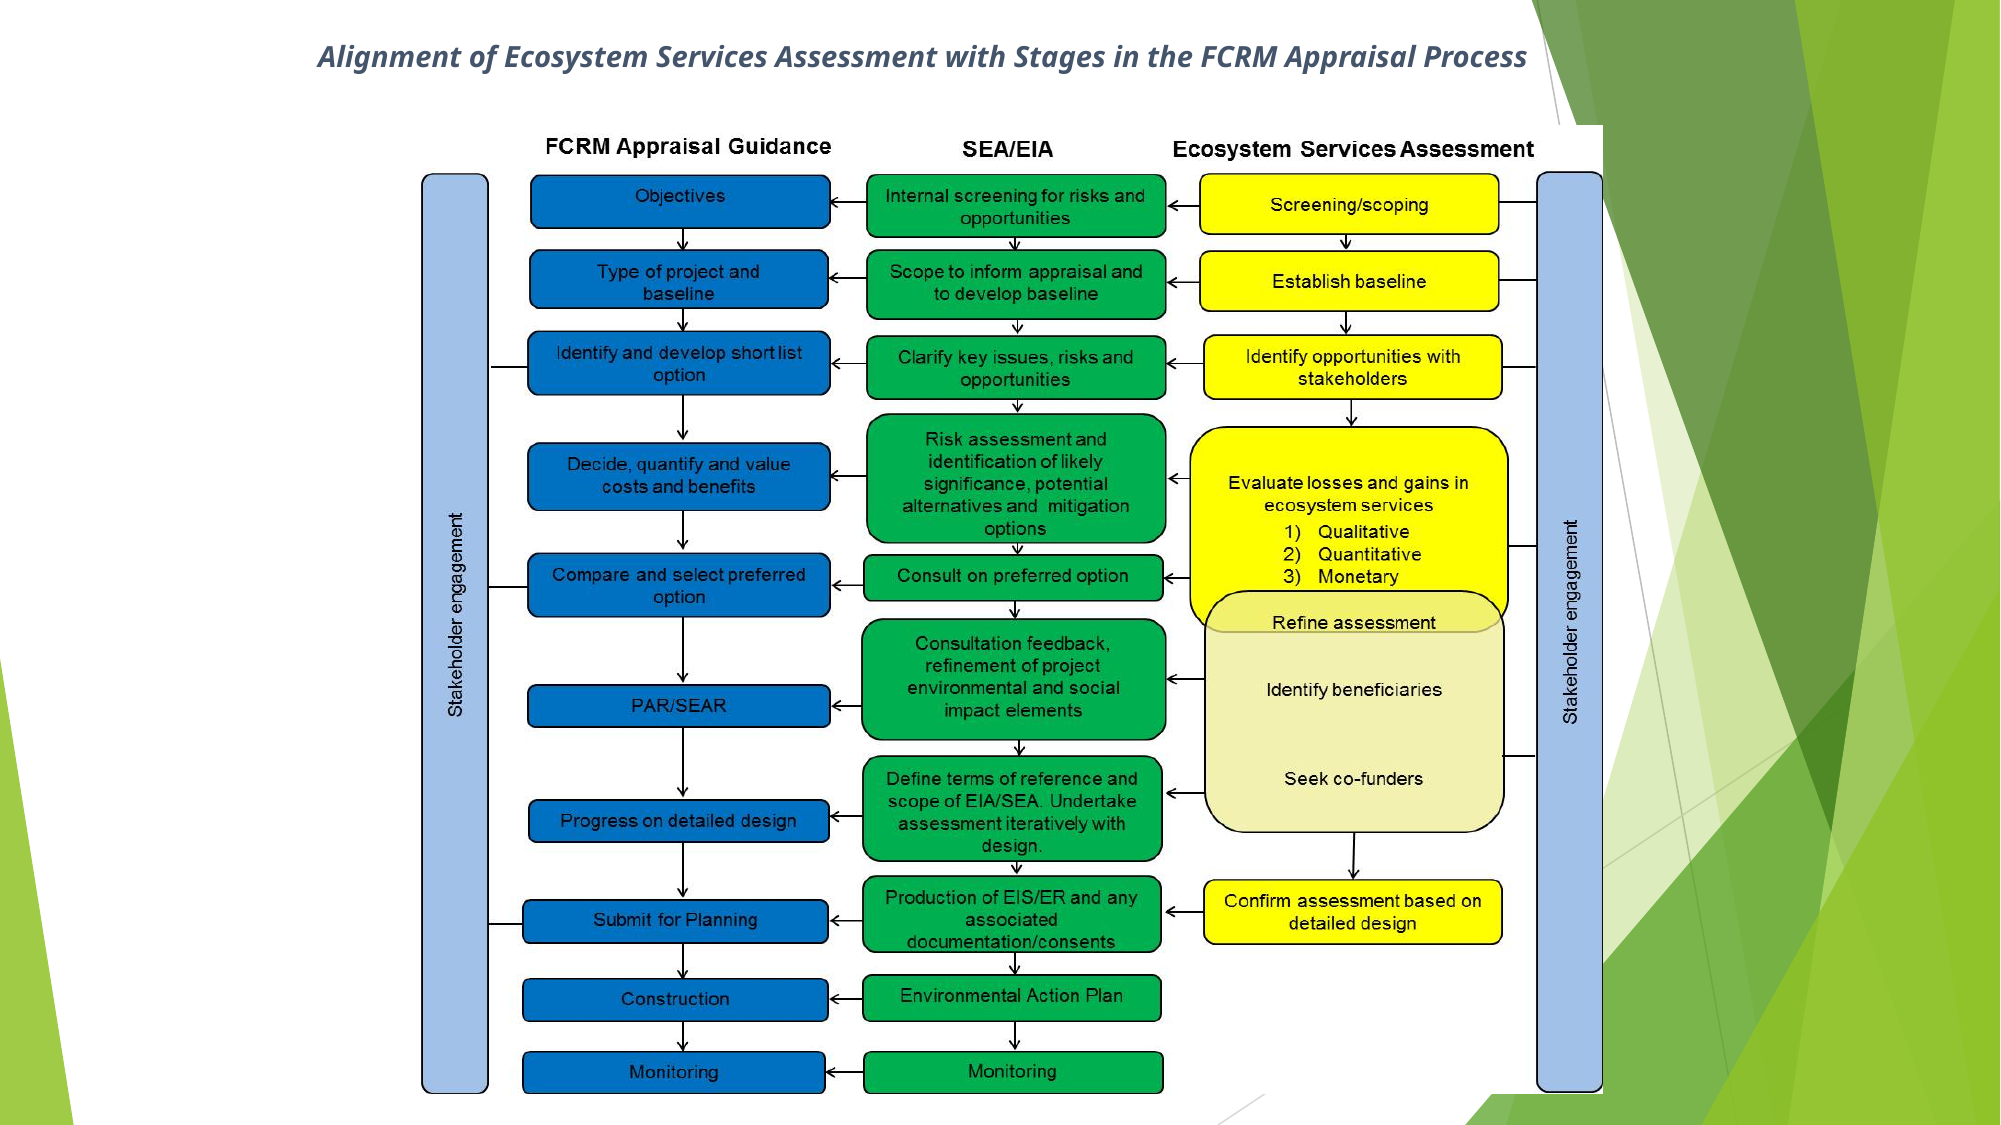

# Alignment of Ecosystem Services Assessment with Stages in the FCRM Appraisal Process